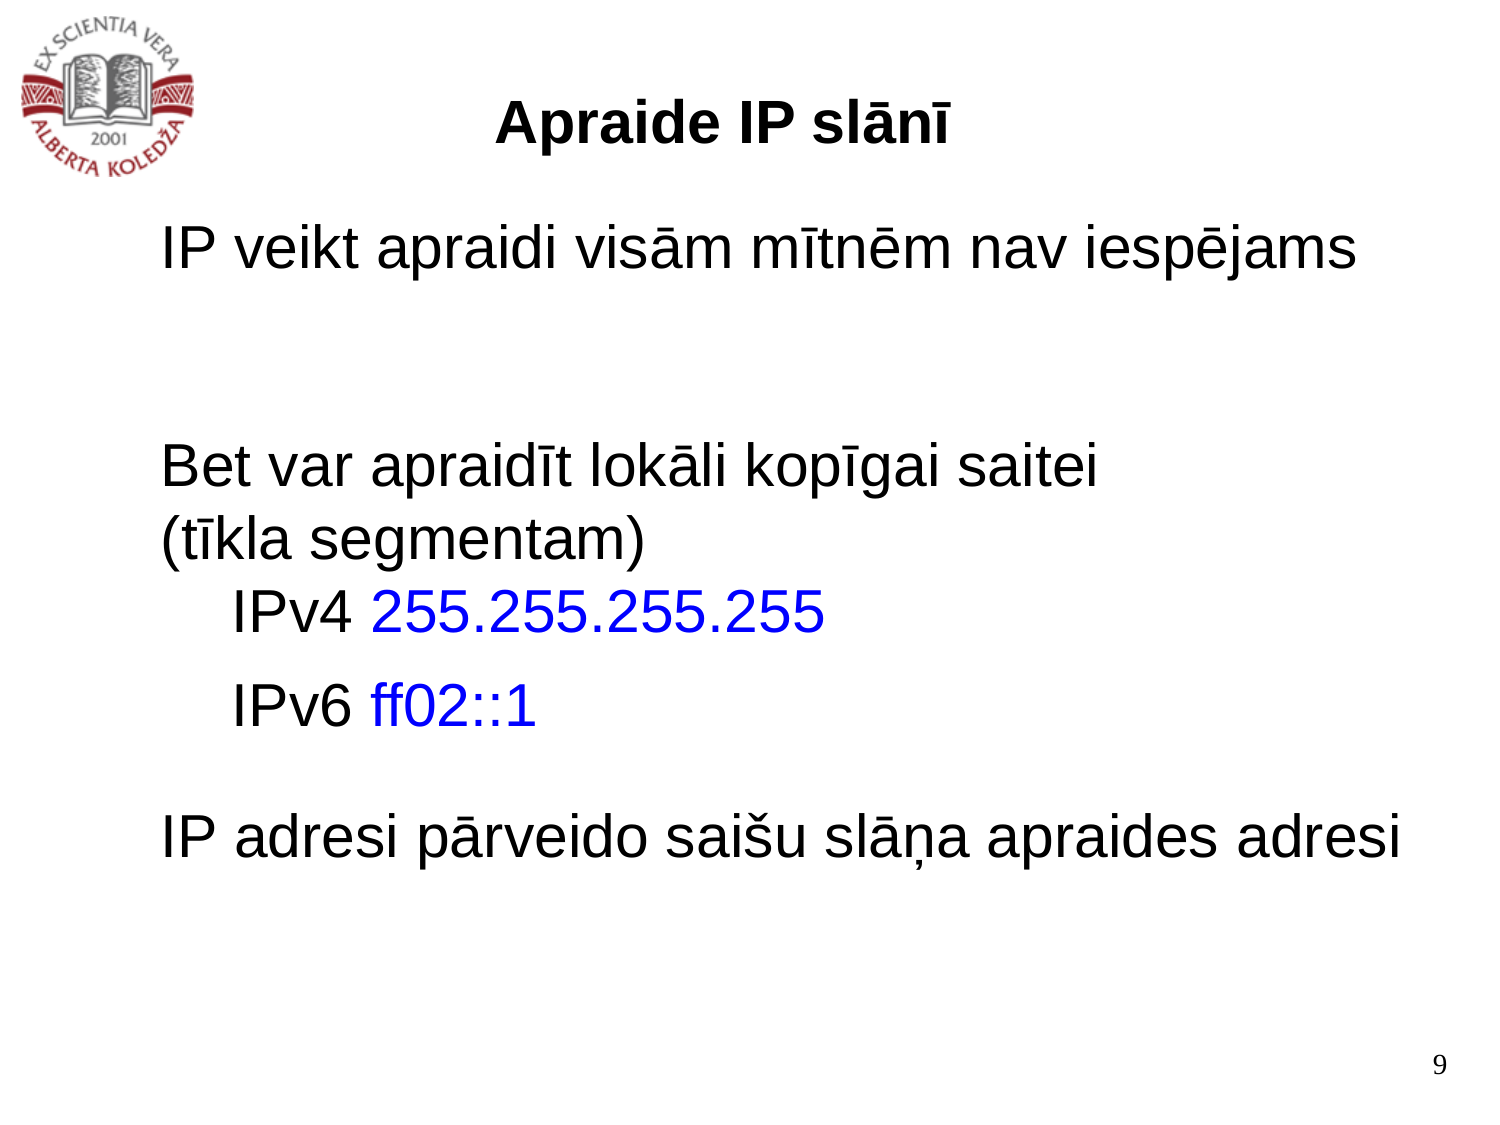

# Apraide IP slānī
IP veikt apraidi visām mītnēm nav iespējams
Bet var apraidīt lokāli kopīgai saitei
(tīkla segmentam)
IPv4 255.255.255.255
IPv6 ff02::1
IP adresi pārveido saišu slāņa apraides adresi